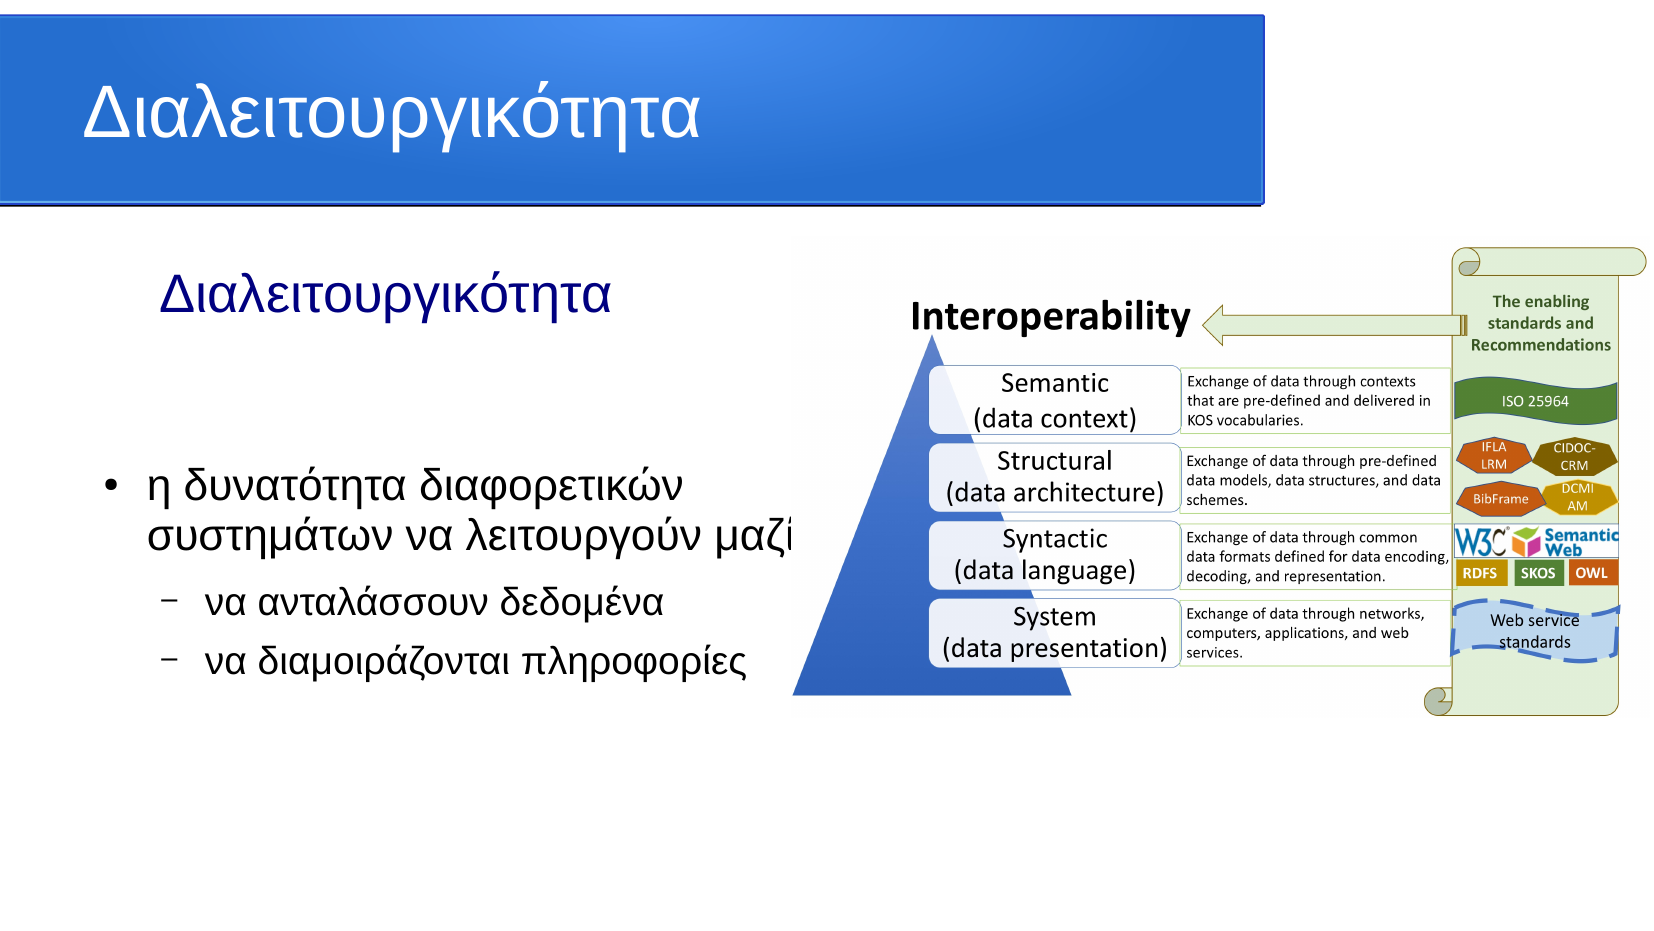

# Διαλειτουργικότητα
Διαλειτουργικότητα
η δυνατότητα διαφορετικών συστημάτων να λειτουργούν μαζί
να ανταλάσσουν δεδομένα
να διαμοιράζονται πληροφορίες